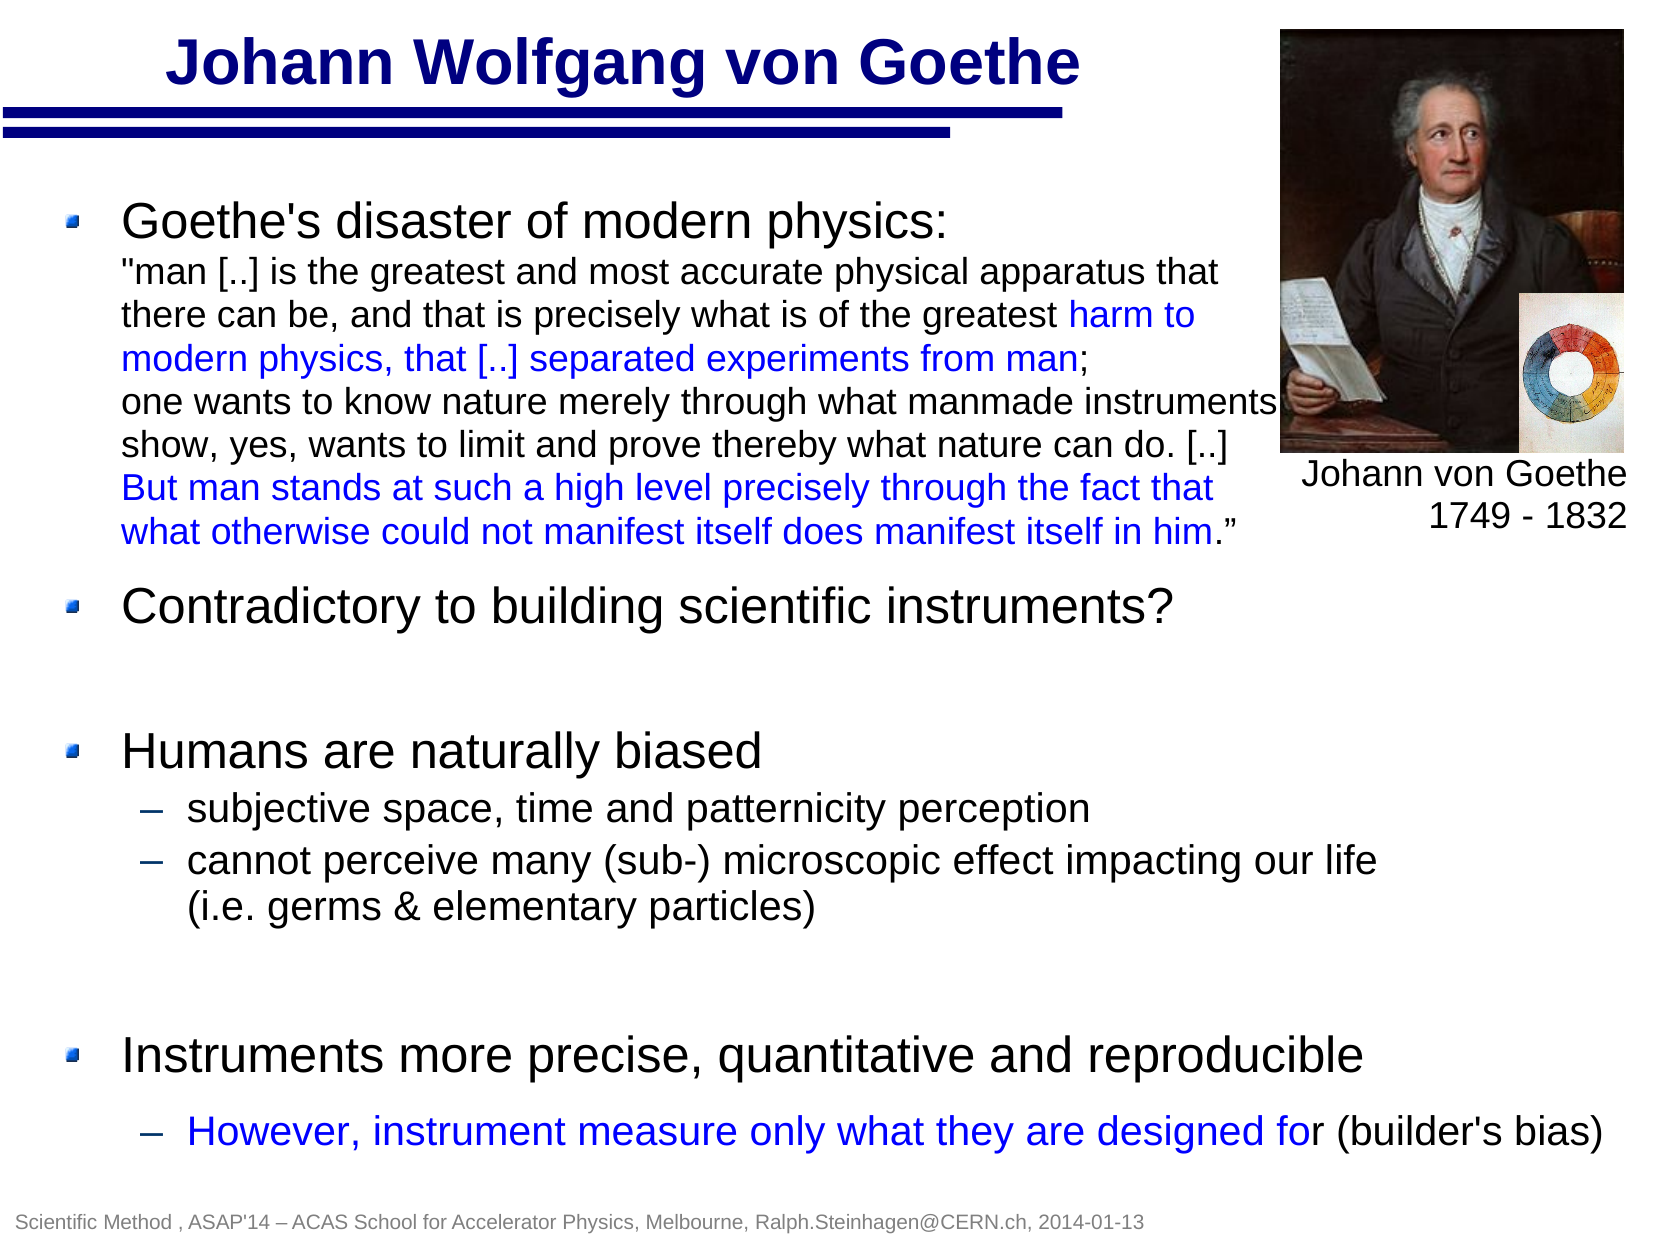

# Johann Wolfgang von Goethe
Goethe's disaster of modern physics: 					"man [..] is the greatest and most accurate physical apparatus that 			there can be, and that is precisely what is of the greatest harm to 			modern physics, that [..] separated experiments from man; 				 one wants to know nature merely through what manmade instruments 		show, yes, wants to limit and prove thereby what nature can do. [..]			 But man stands at such a high level precisely through the fact that 			what otherwise could not manifest itself does manifest itself in him.”
Contradictory to building scientific instruments?
Humans are naturally biased
subjective space, time and patternicity perception
cannot perceive many (sub-) microscopic effect impacting our life		(i.e. germs & elementary particles)
Instruments more precise, quantitative and reproducible
However, instrument measure only what they are designed for (builder's bias)
Johann von Goethe
 1749 - 1832